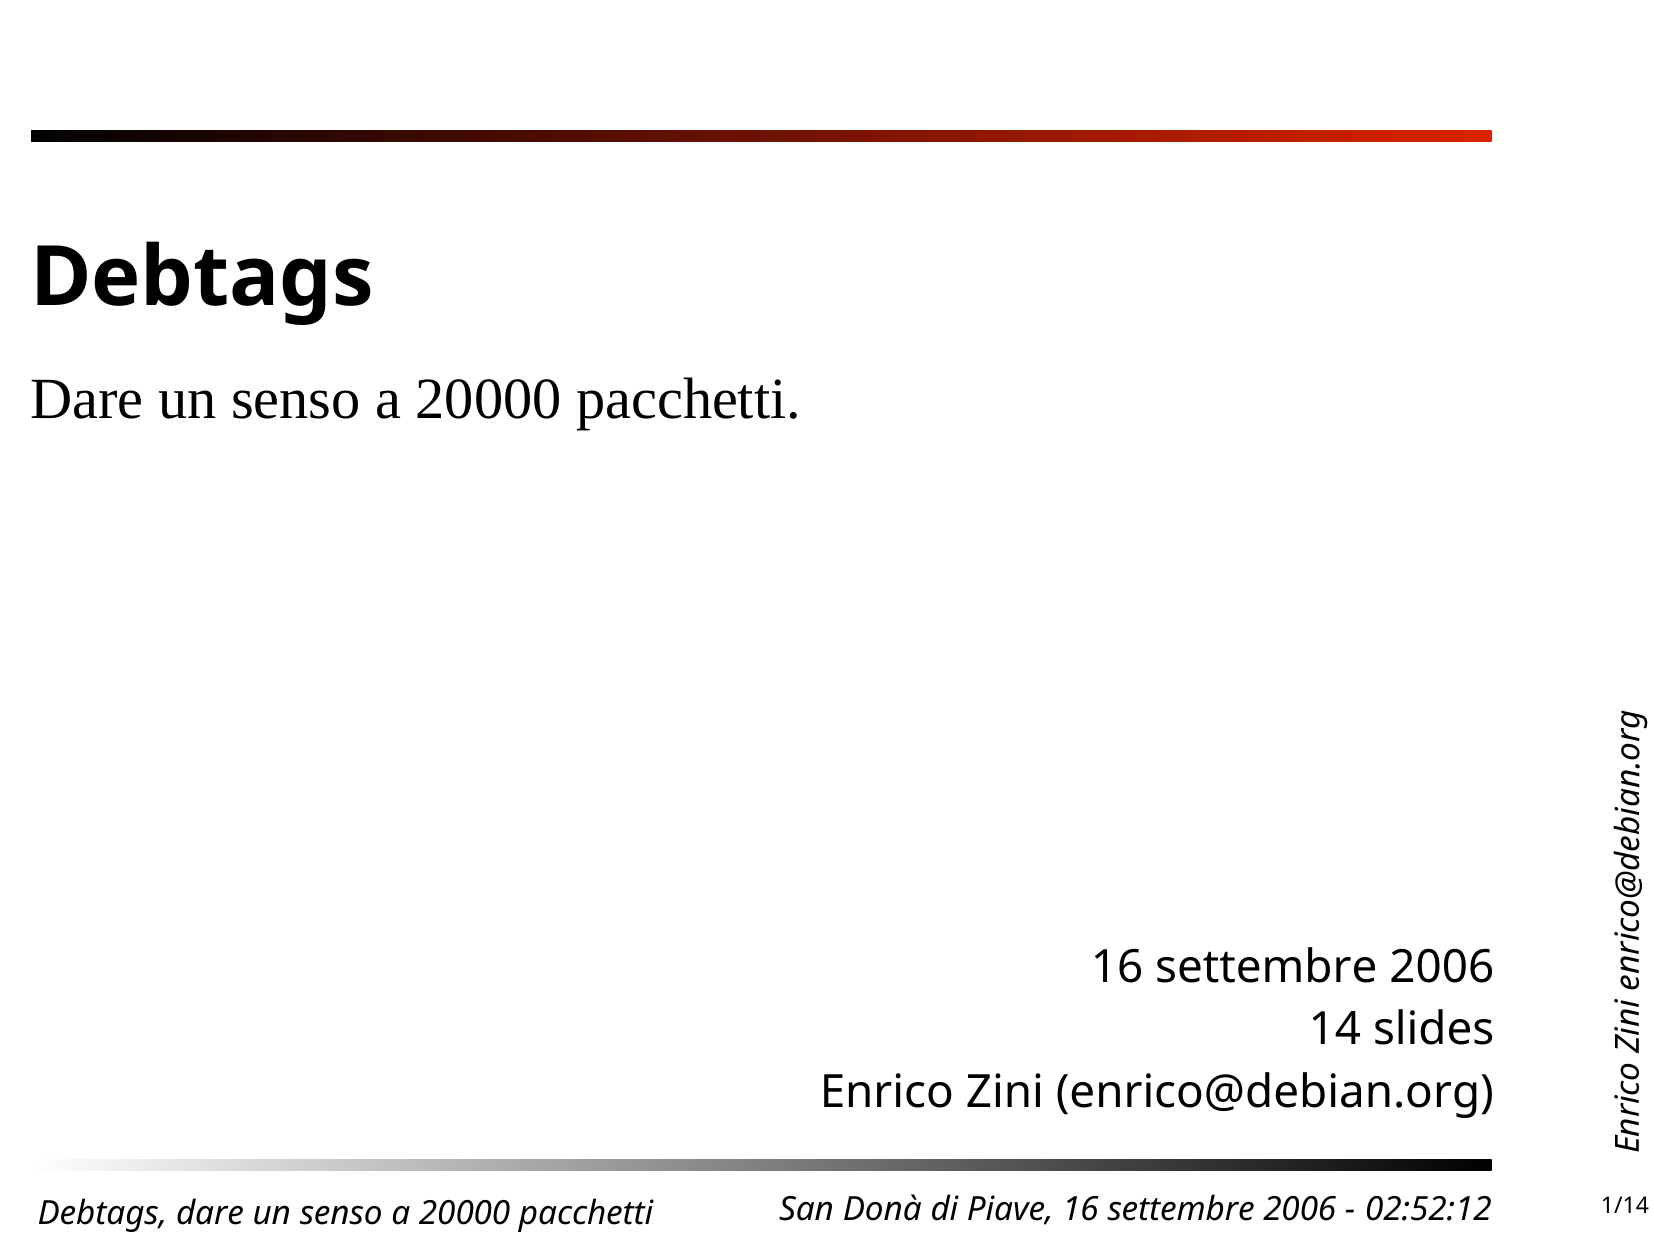

Debtags
Dare un senso a 20000 pacchetti.
16 settembre 2006
14 slides
Enrico Zini (enrico@debian.org)